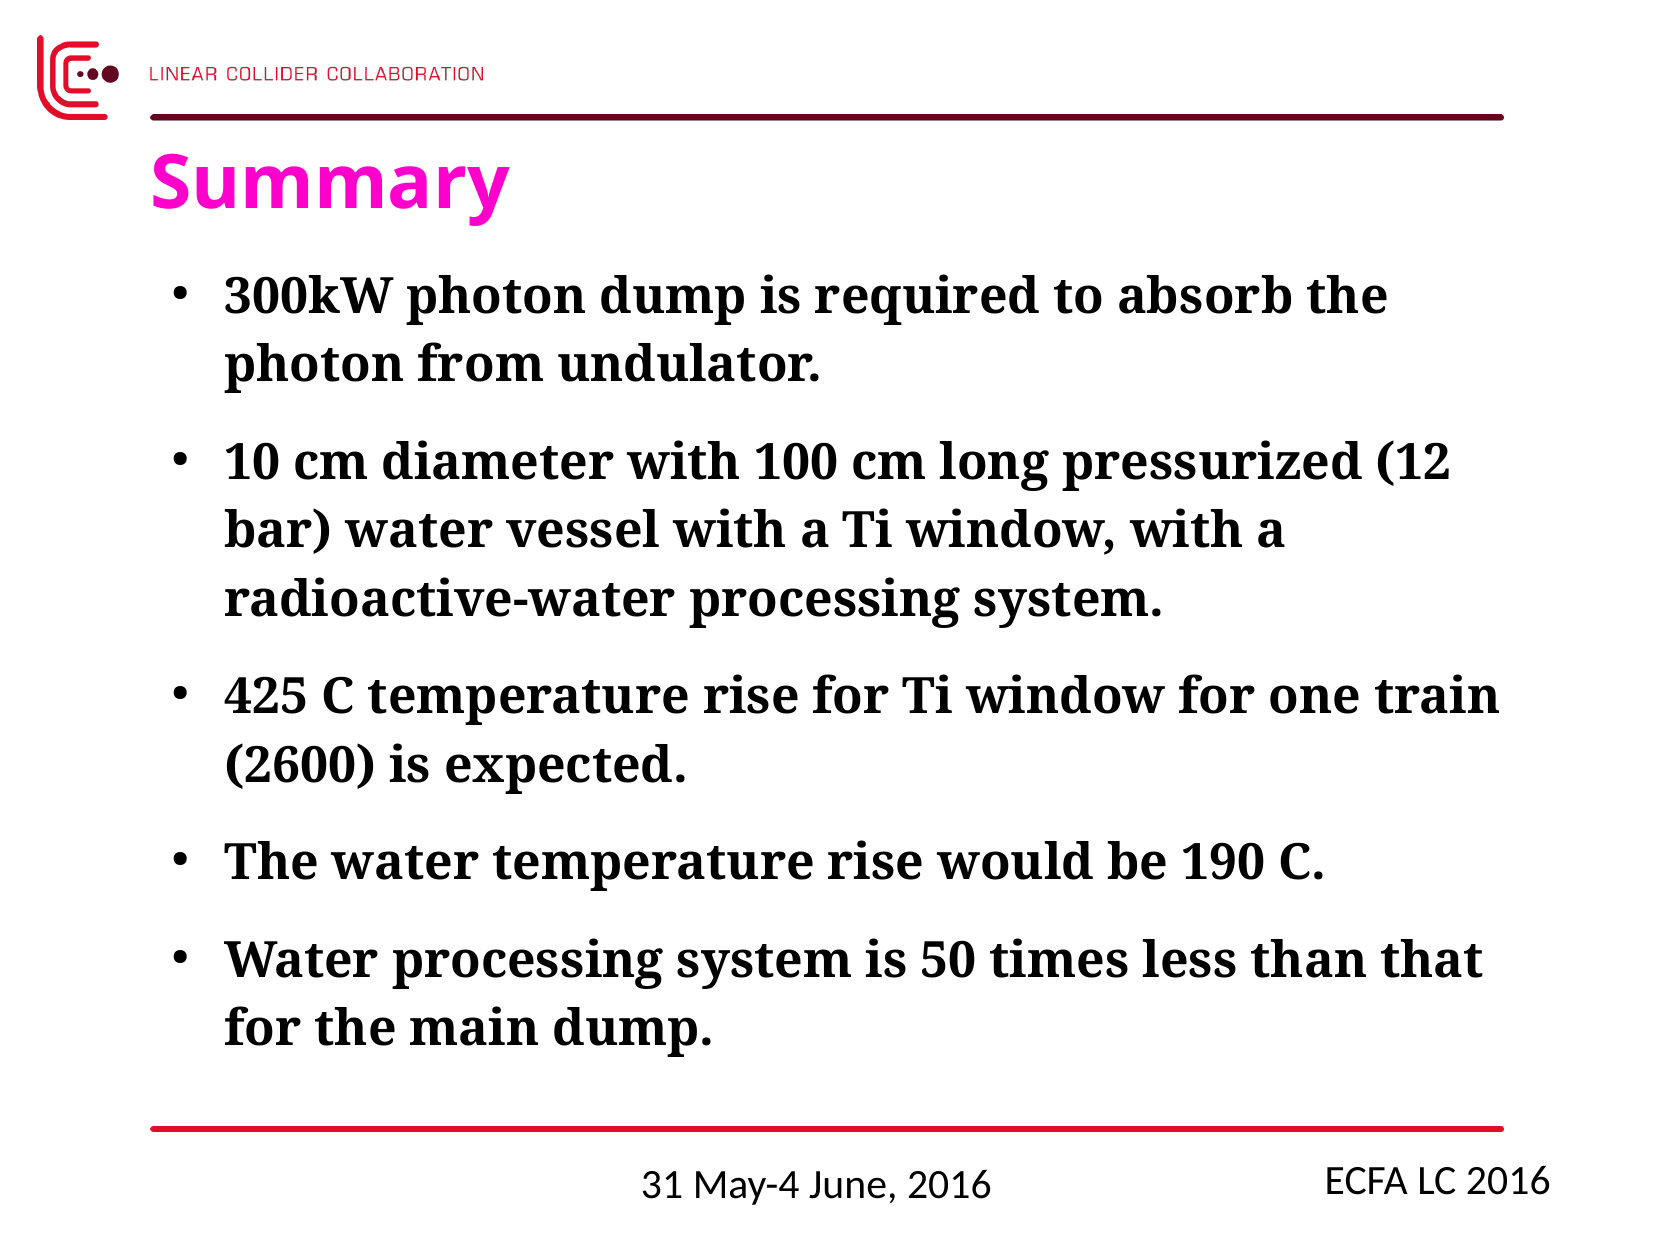

# Summary
300kW photon dump is required to absorb the photon from undulator.
10 cm diameter with 100 cm long pressurized (12 bar) water vessel with a Ti window, with a radioactive-water processing system.
425 C temperature rise for Ti window for one train (2600) is expected.
The water temperature rise would be 190 C.
Water processing system is 50 times less than that for the main dump.